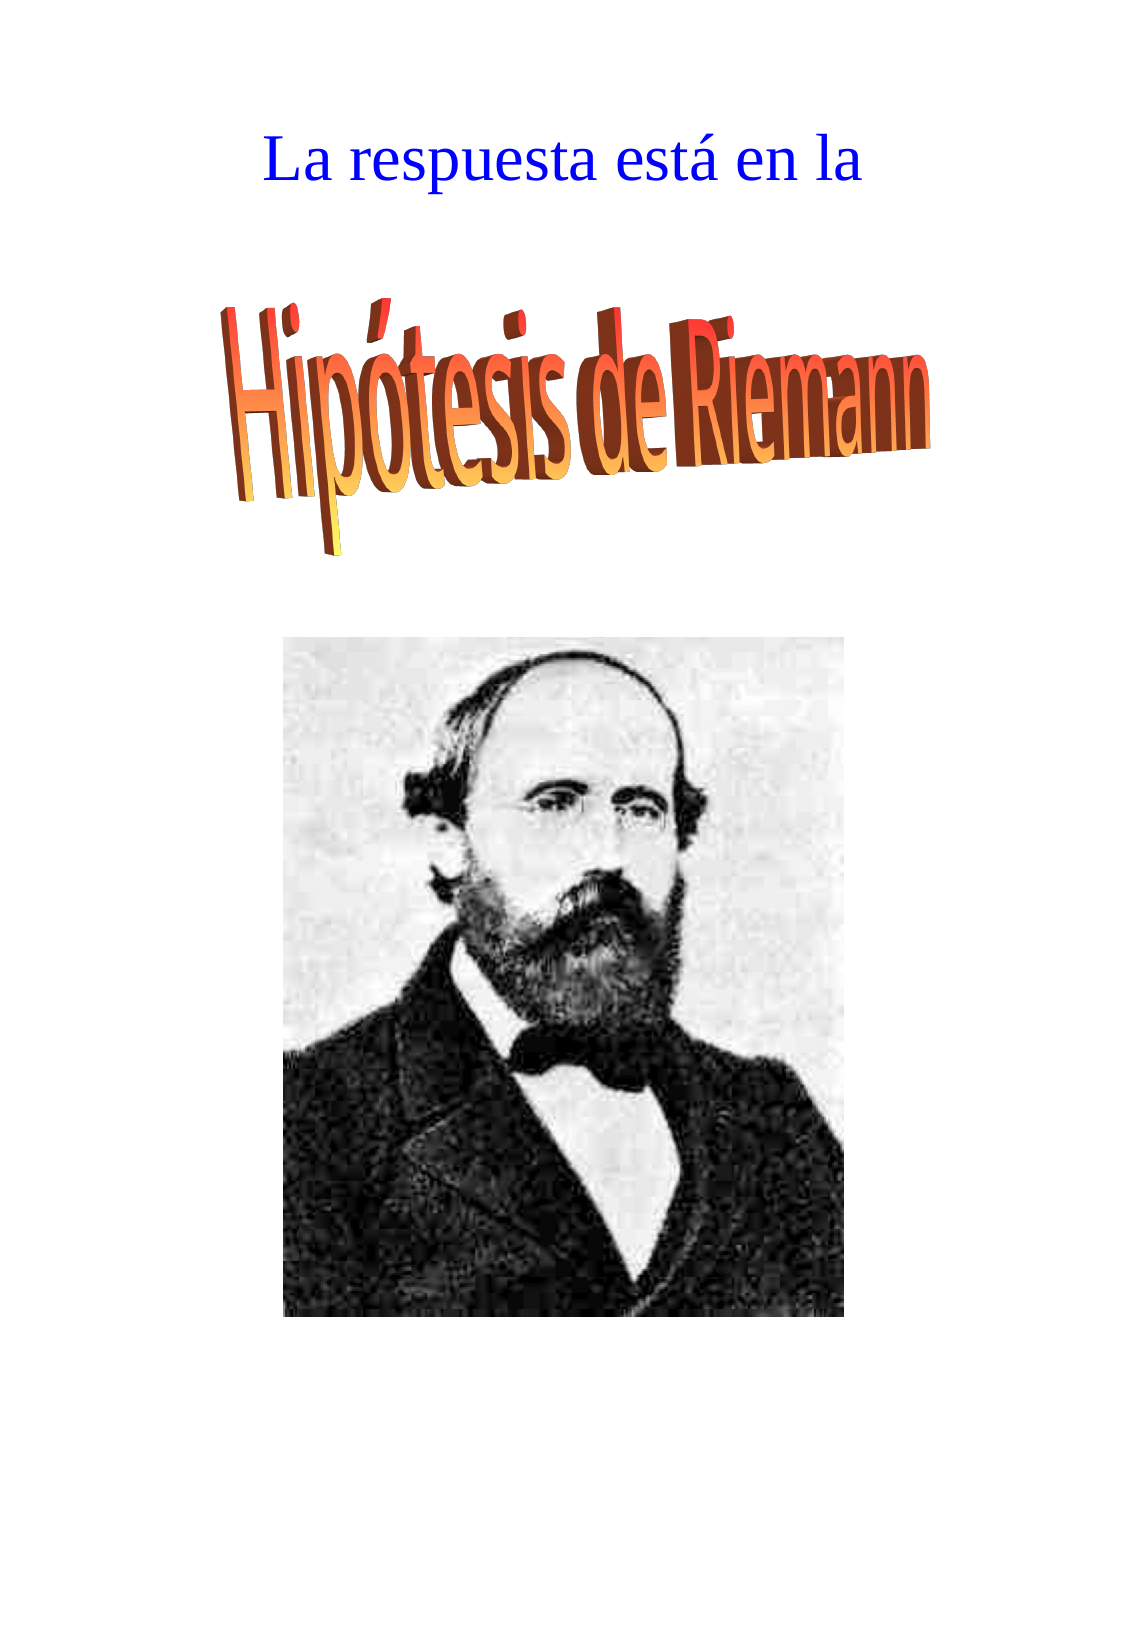

La respuesta está en la
Hipótesis de Riemann